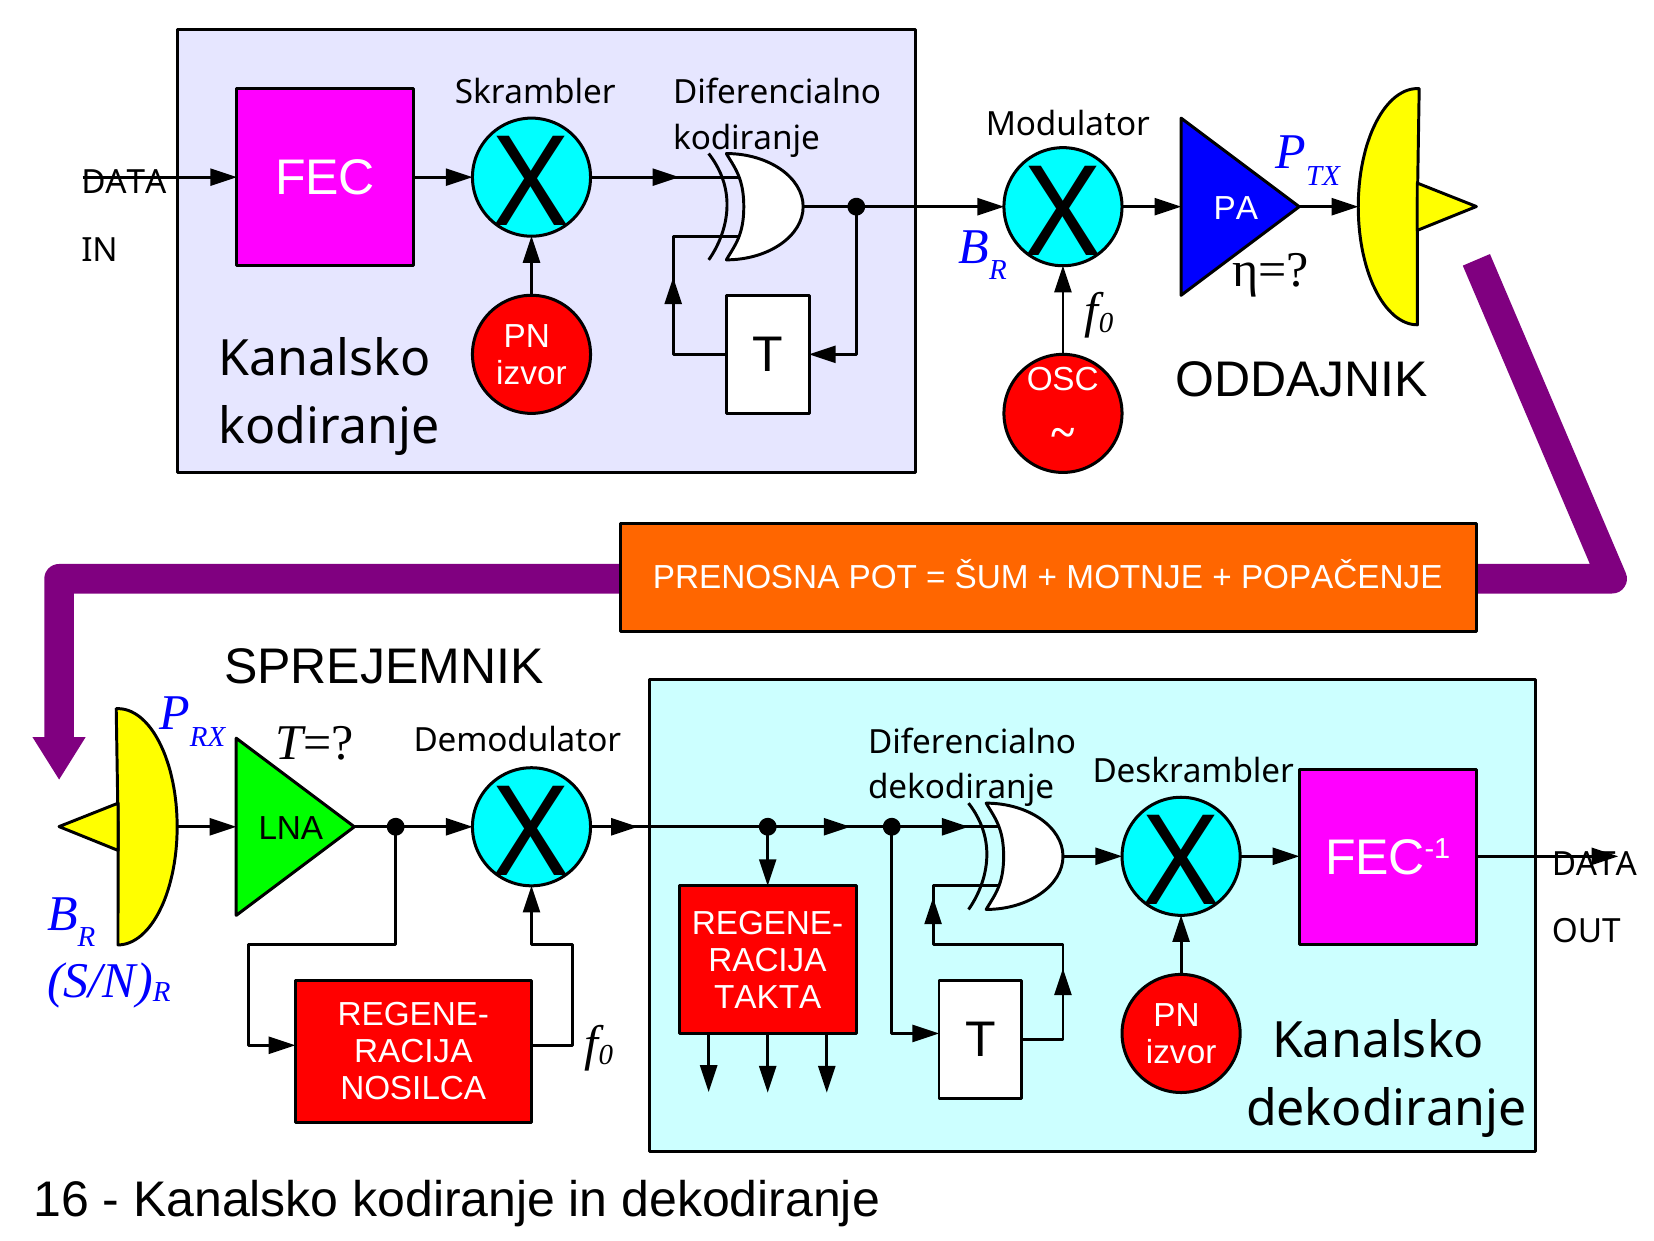

Skrambler
Diferencialno
kodiranje
FEC
Modulator
X
PA
PTX
DATA
IN
X
BR
η=?
f0
PN
izvor
T
Kanalsko
kodiranje
ODDAJNIK
OSC
~
PRENOSNA POT = ŠUM + MOTNJE + POPAČENJE
SPREJEMNIK
PRX
T=?
Demodulator
Diferencialno
dekodiranje
LNA
Deskrambler
X
FEC-1
X
DATA
OUT
BR
(S/N)R
REGENE-
RACIJA
TAKTA
PN
izvor
REGENE-
RACIJA
NOSILCA
T
 Kanalsko
dekodiranje
f0
16 - Kanalsko kodiranje in dekodiranje